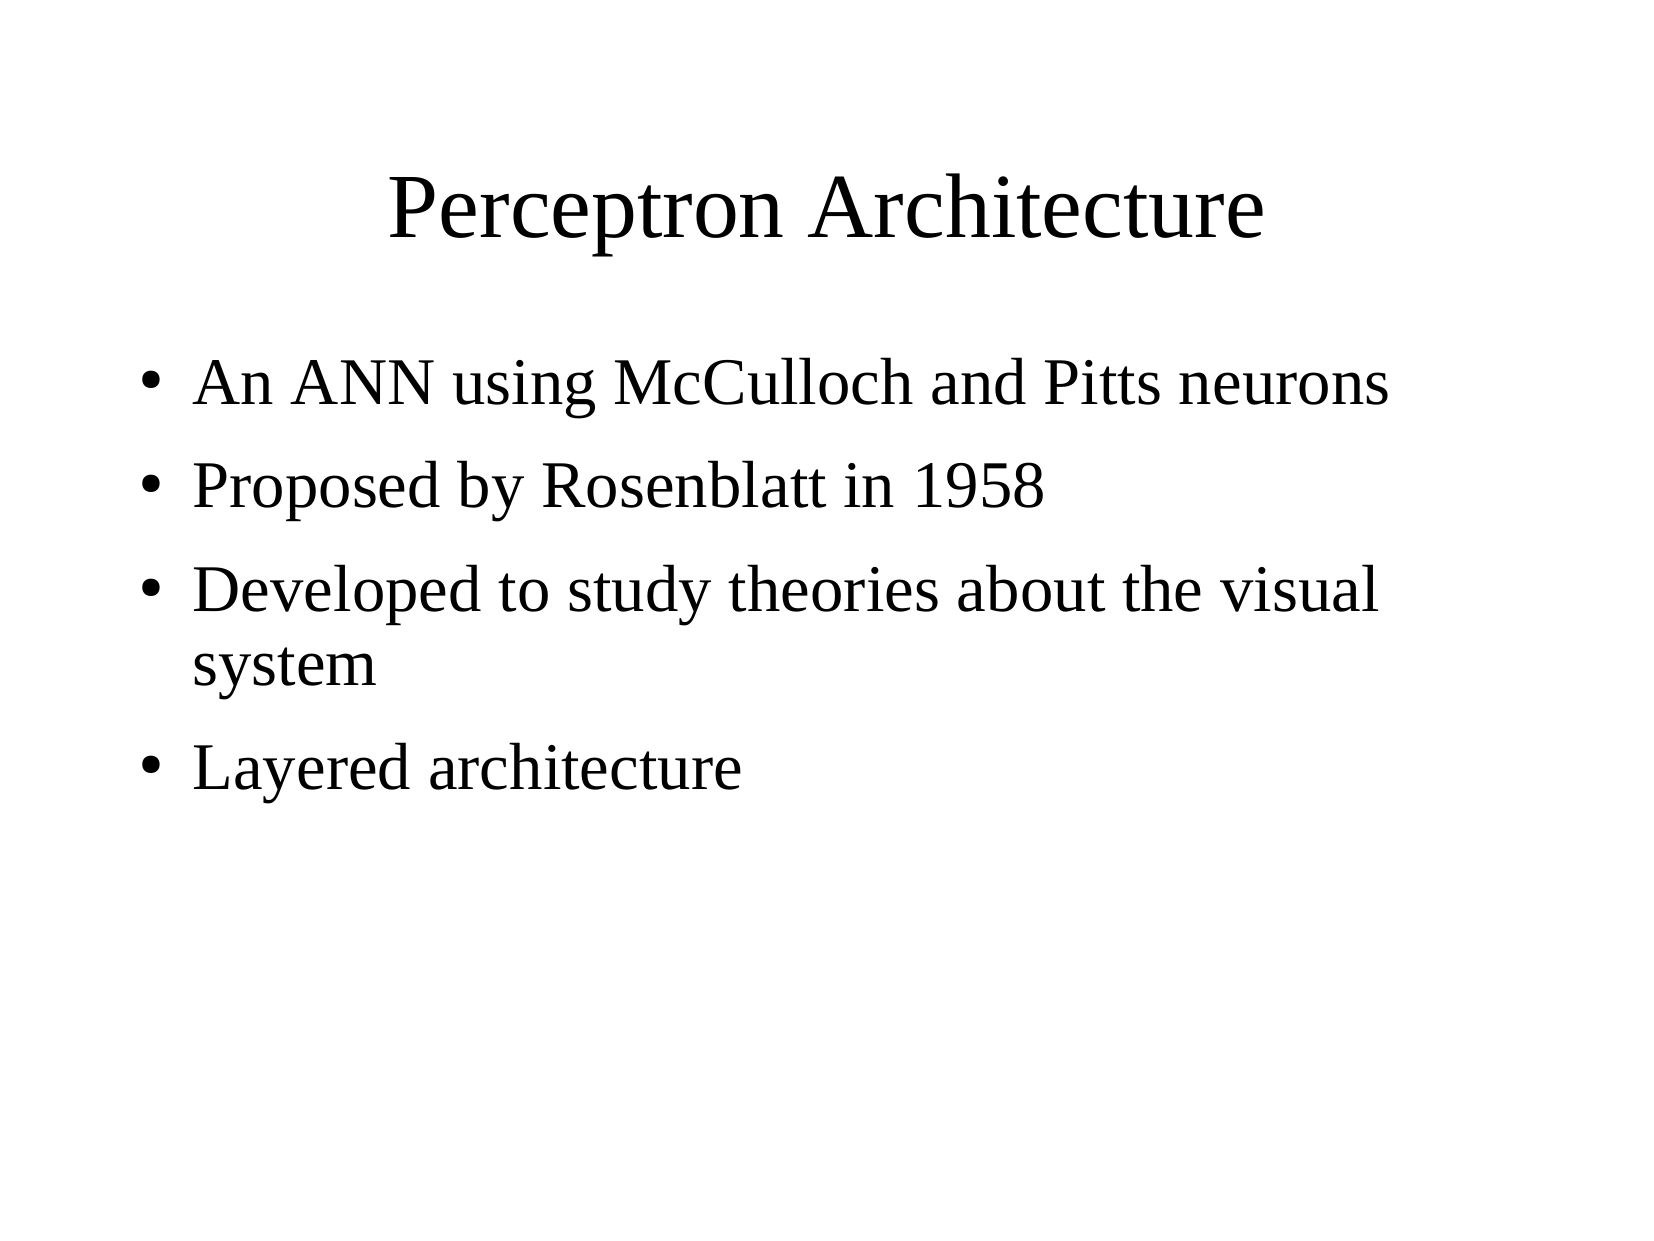

# Perceptron Architecture
An ANN using McCulloch and Pitts neurons
Proposed by Rosenblatt in 1958
Developed to study theories about the visual system
Layered architecture